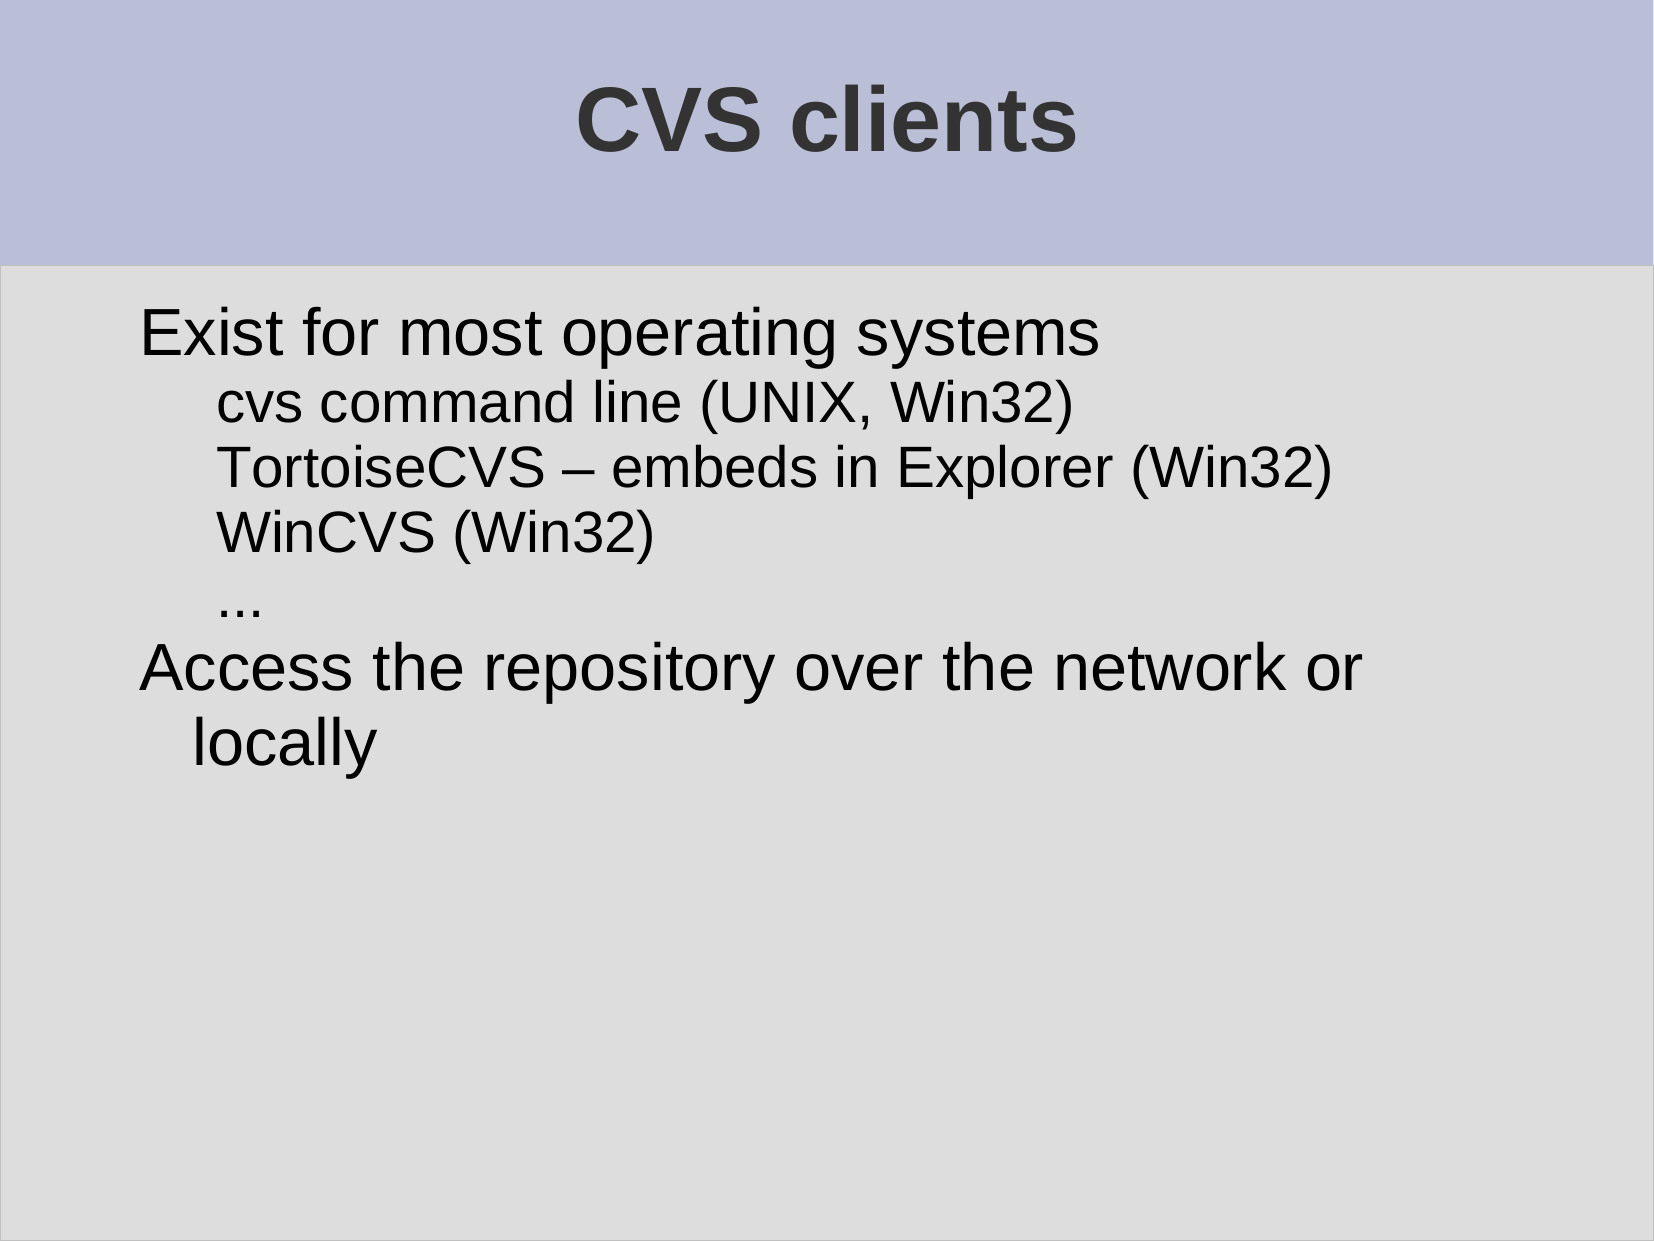

# CVS clients
Exist for most operating systems
cvs command line (UNIX, Win32)
TortoiseCVS – embeds in Explorer (Win32)
WinCVS (Win32)
...
Access the repository over the network or locally